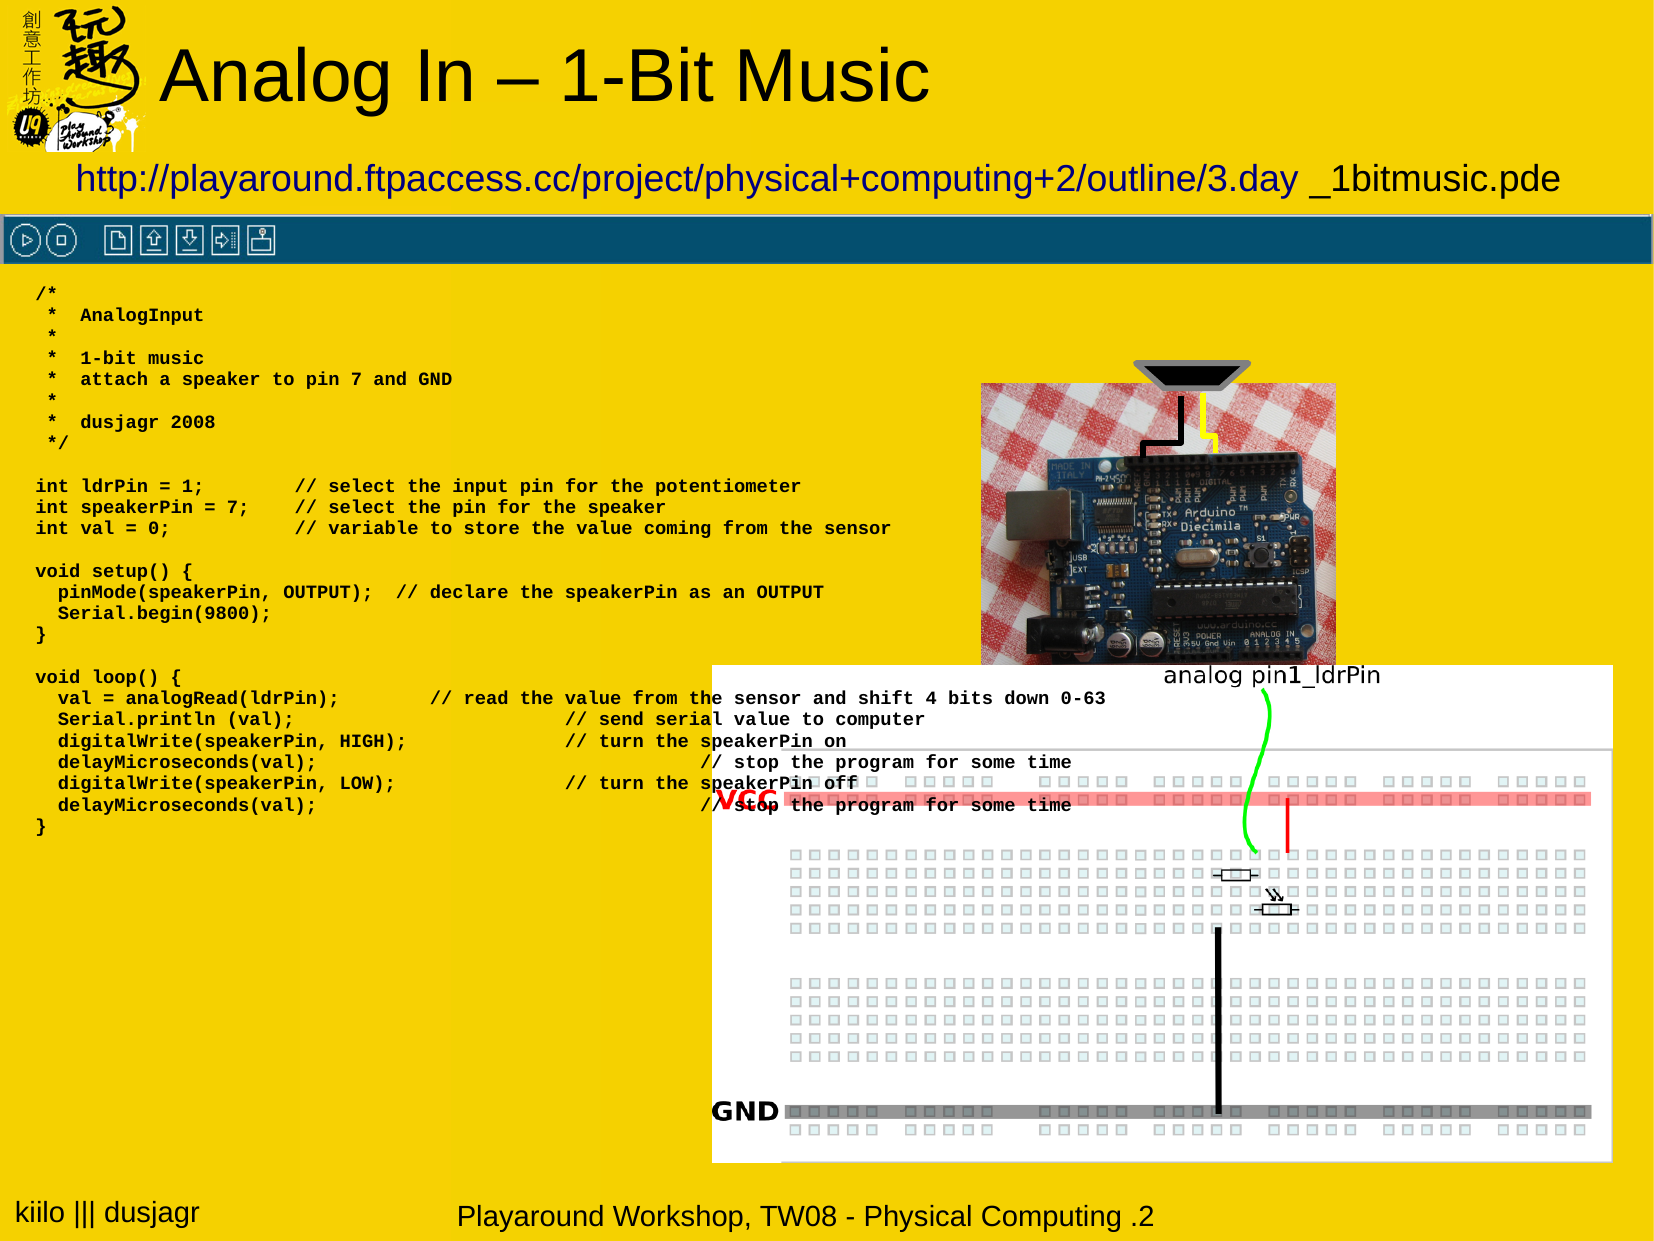

# Analog In – 1-Bit Music
http://playaround.ftpaccess.cc/project/physical+computing+2/outline/3.day _1bitmusic.pde
/*
 * AnalogInput
 *
 * 1-bit music
 * attach a speaker to pin 7 and GND
 *
 * dusjagr 2008
 */
int ldrPin = 1; // select the input pin for the potentiometer
int speakerPin = 7; // select the pin for the speaker
int val = 0; // variable to store the value coming from the sensor
void setup() {
 pinMode(speakerPin, OUTPUT); // declare the speakerPin as an OUTPUT
 Serial.begin(9800);
}
void loop() {
 val = analogRead(ldrPin); // read the value from the sensor and shift 4 bits down 0-63
 Serial.println (val); // send serial value to computer
 digitalWrite(speakerPin, HIGH); // turn the speakerPin on
 delayMicroseconds(val); // stop the program for some time
 digitalWrite(speakerPin, LOW); // turn the speakerPin off
 delayMicroseconds(val); // stop the program for some time
}
Playaround Workshop, TW08 - Physical Computing .2